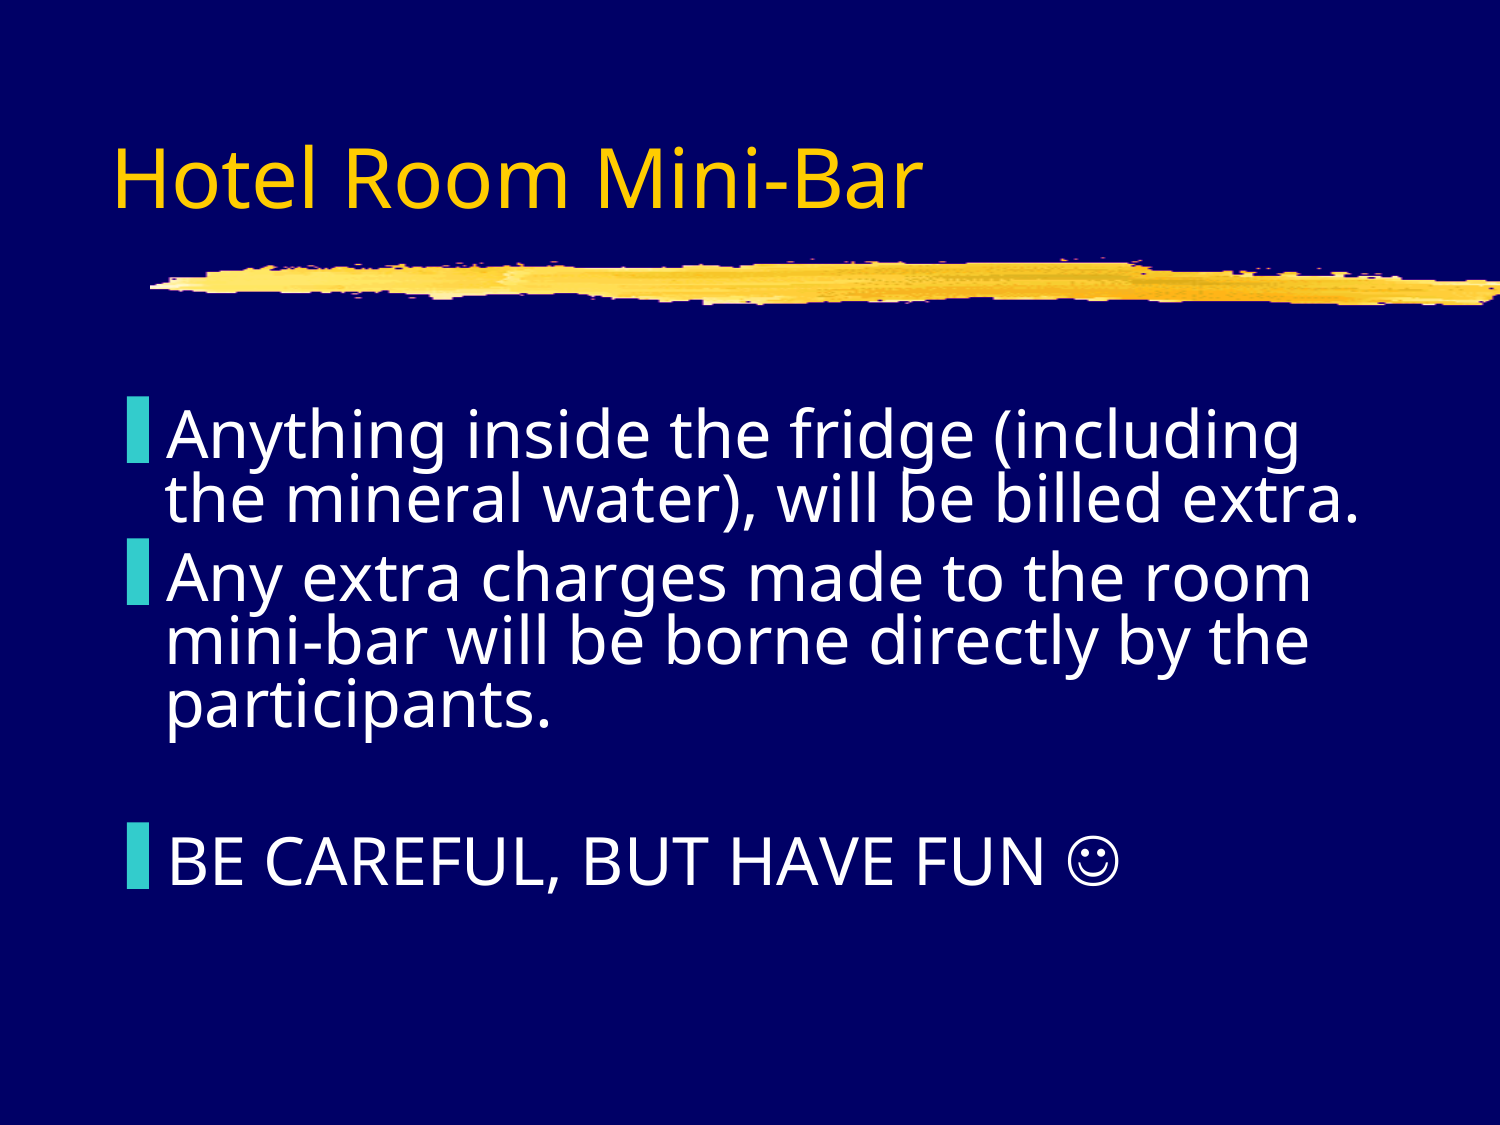

# Hotel Room Mini-Bar
Anything inside the fridge (including the mineral water), will be billed extra.
Any extra charges made to the room mini-bar will be borne directly by the participants.
BE CAREFUL, BUT HAVE FUN 